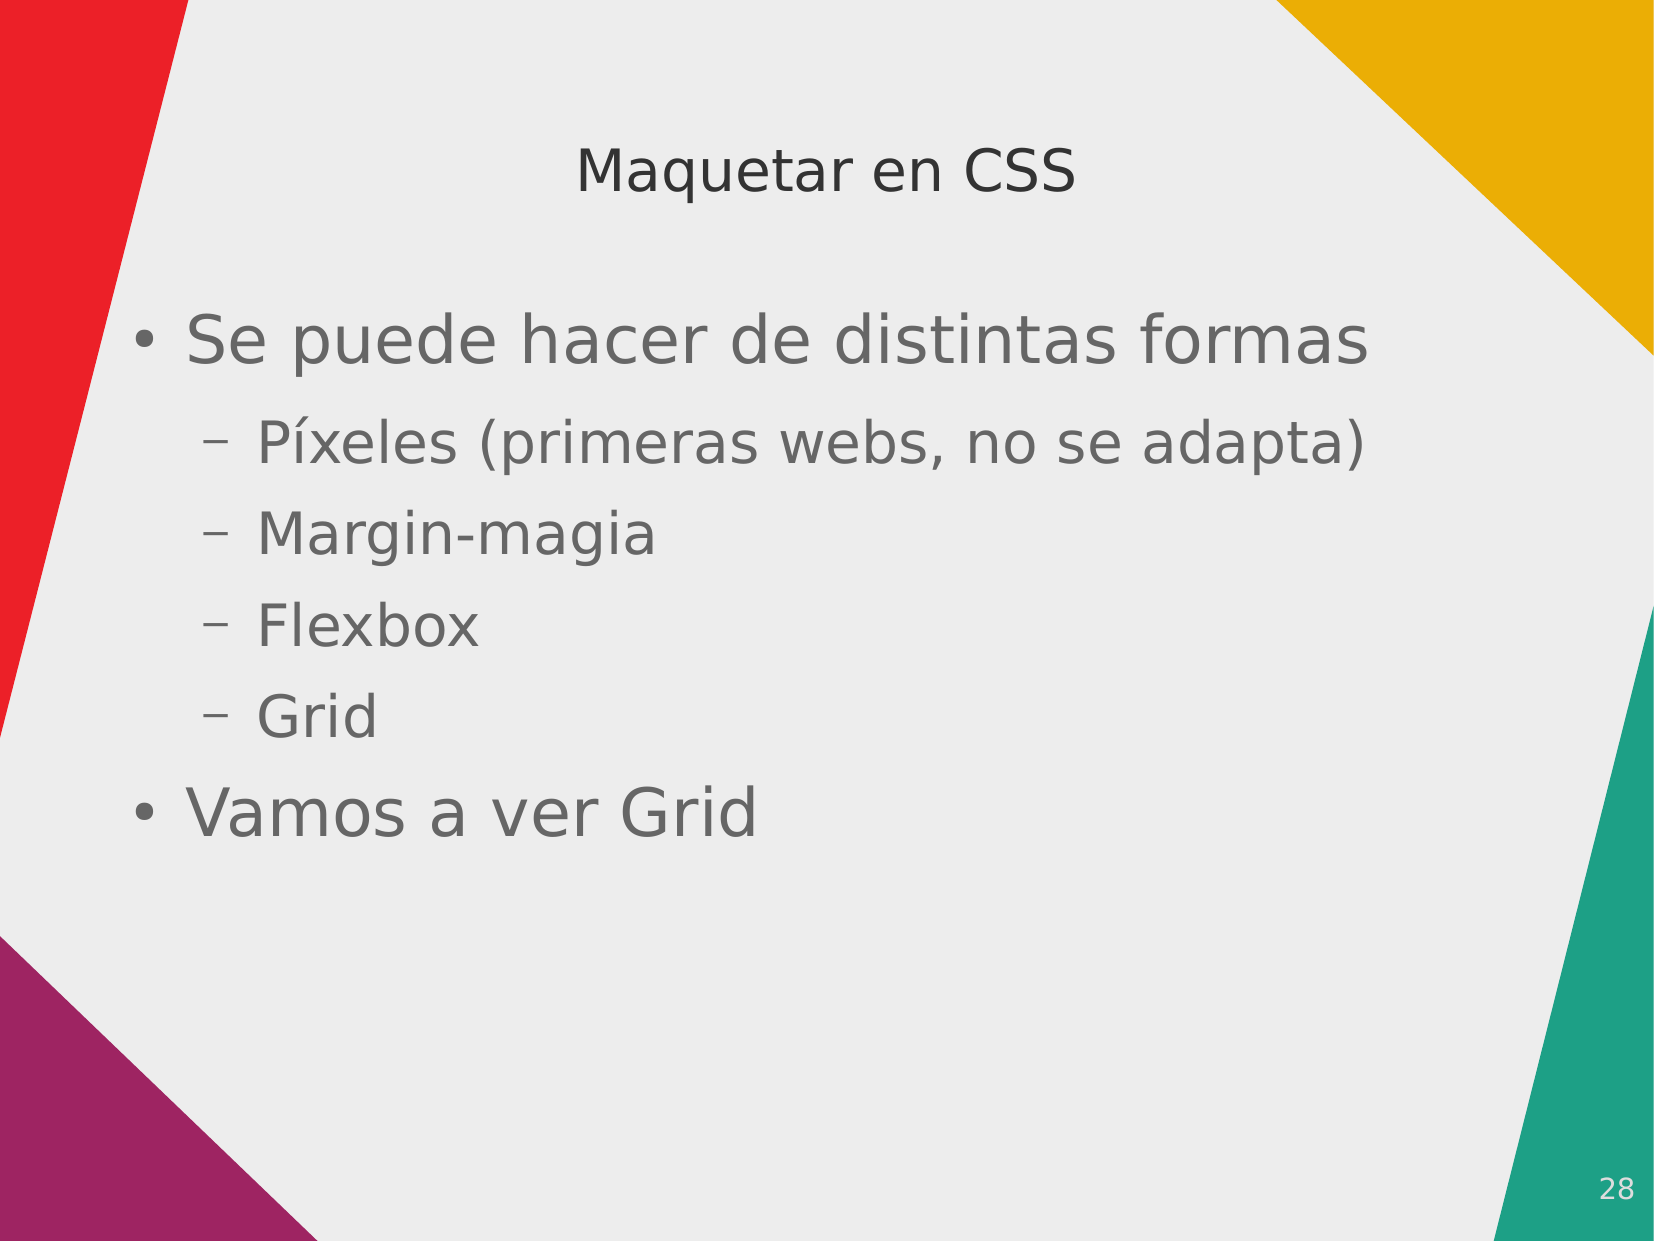

# Maquetar en CSS
Se puede hacer de distintas formas
Píxeles (primeras webs, no se adapta)
Margin-magia
Flexbox
Grid
Vamos a ver Grid
28